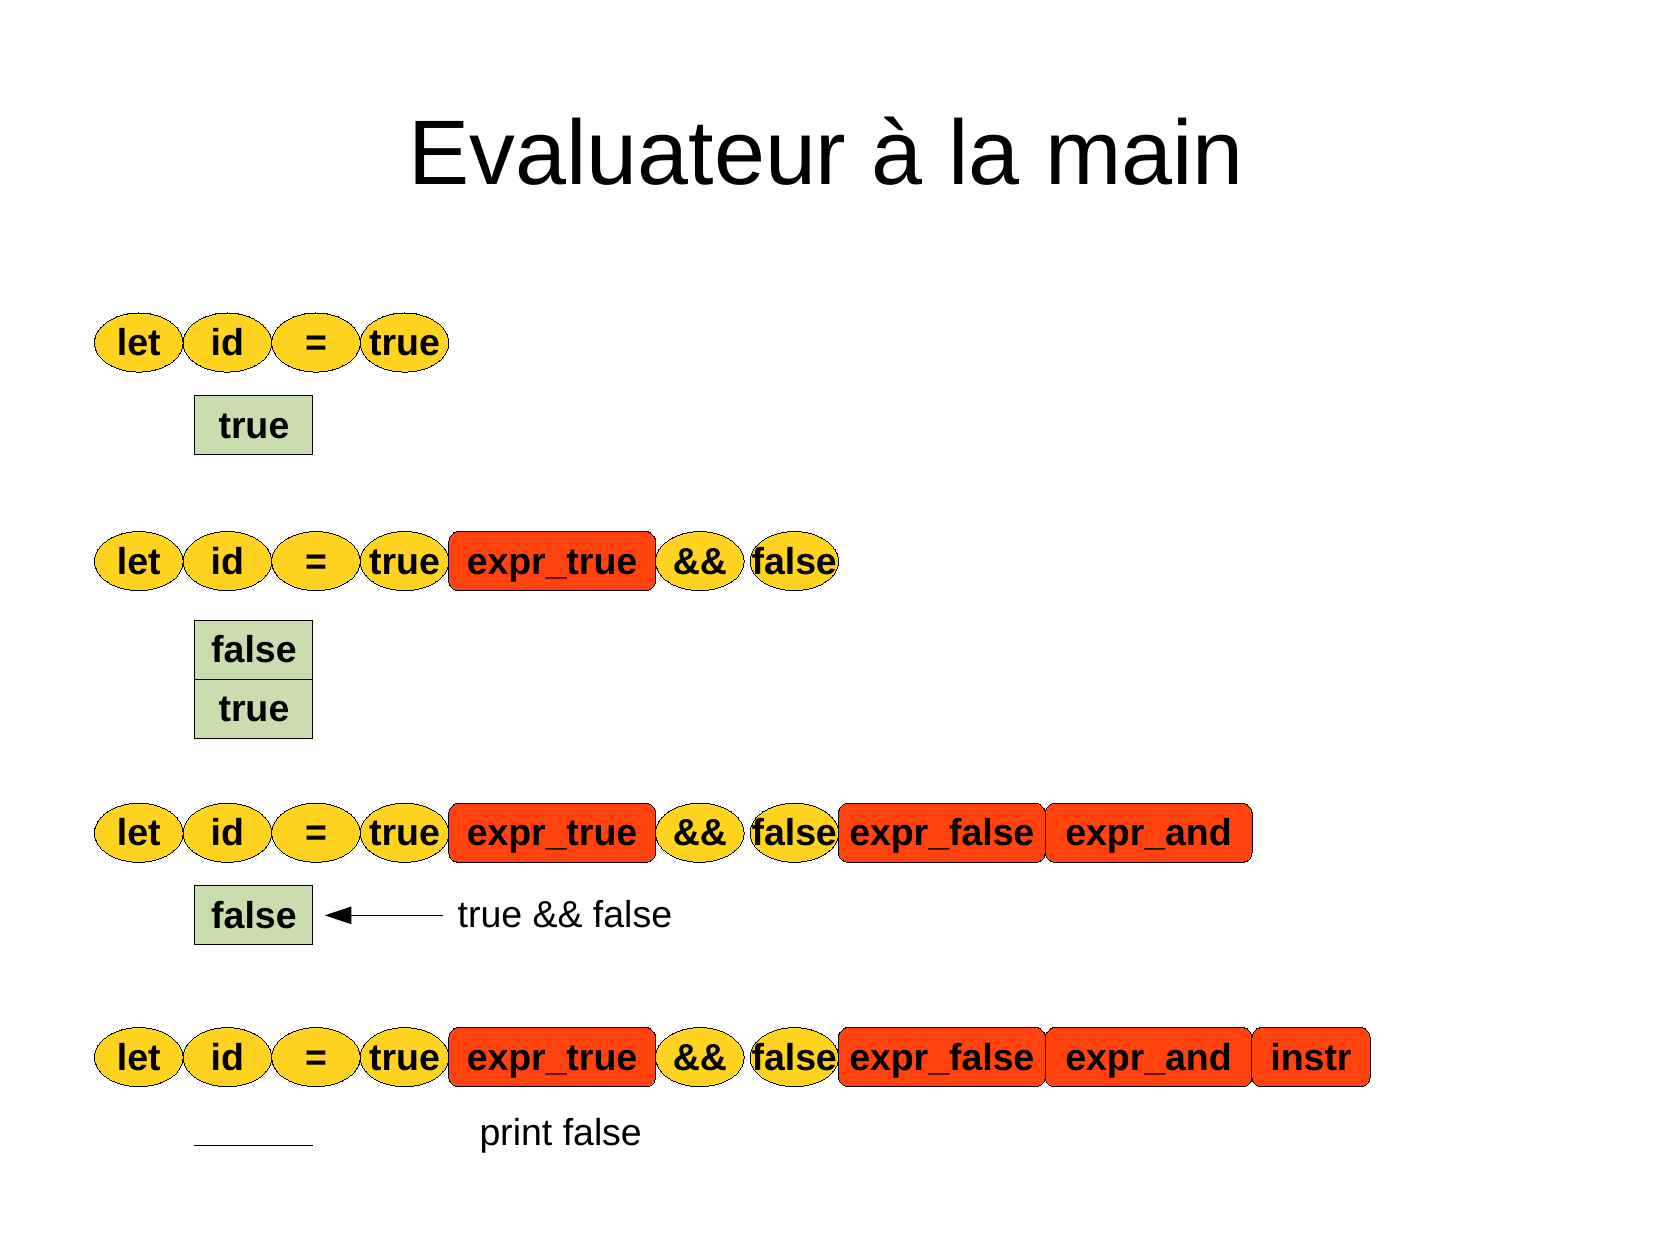

# Evaluateur à la main
let
id
=
true
true
let
id
=
true
expr_true
&&
false
false
true
let
id
=
true
expr_true
&&
false
expr_false
expr_and
false
true && false
let
id
=
true
expr_true
&&
false
expr_false
expr_and
instr
print false